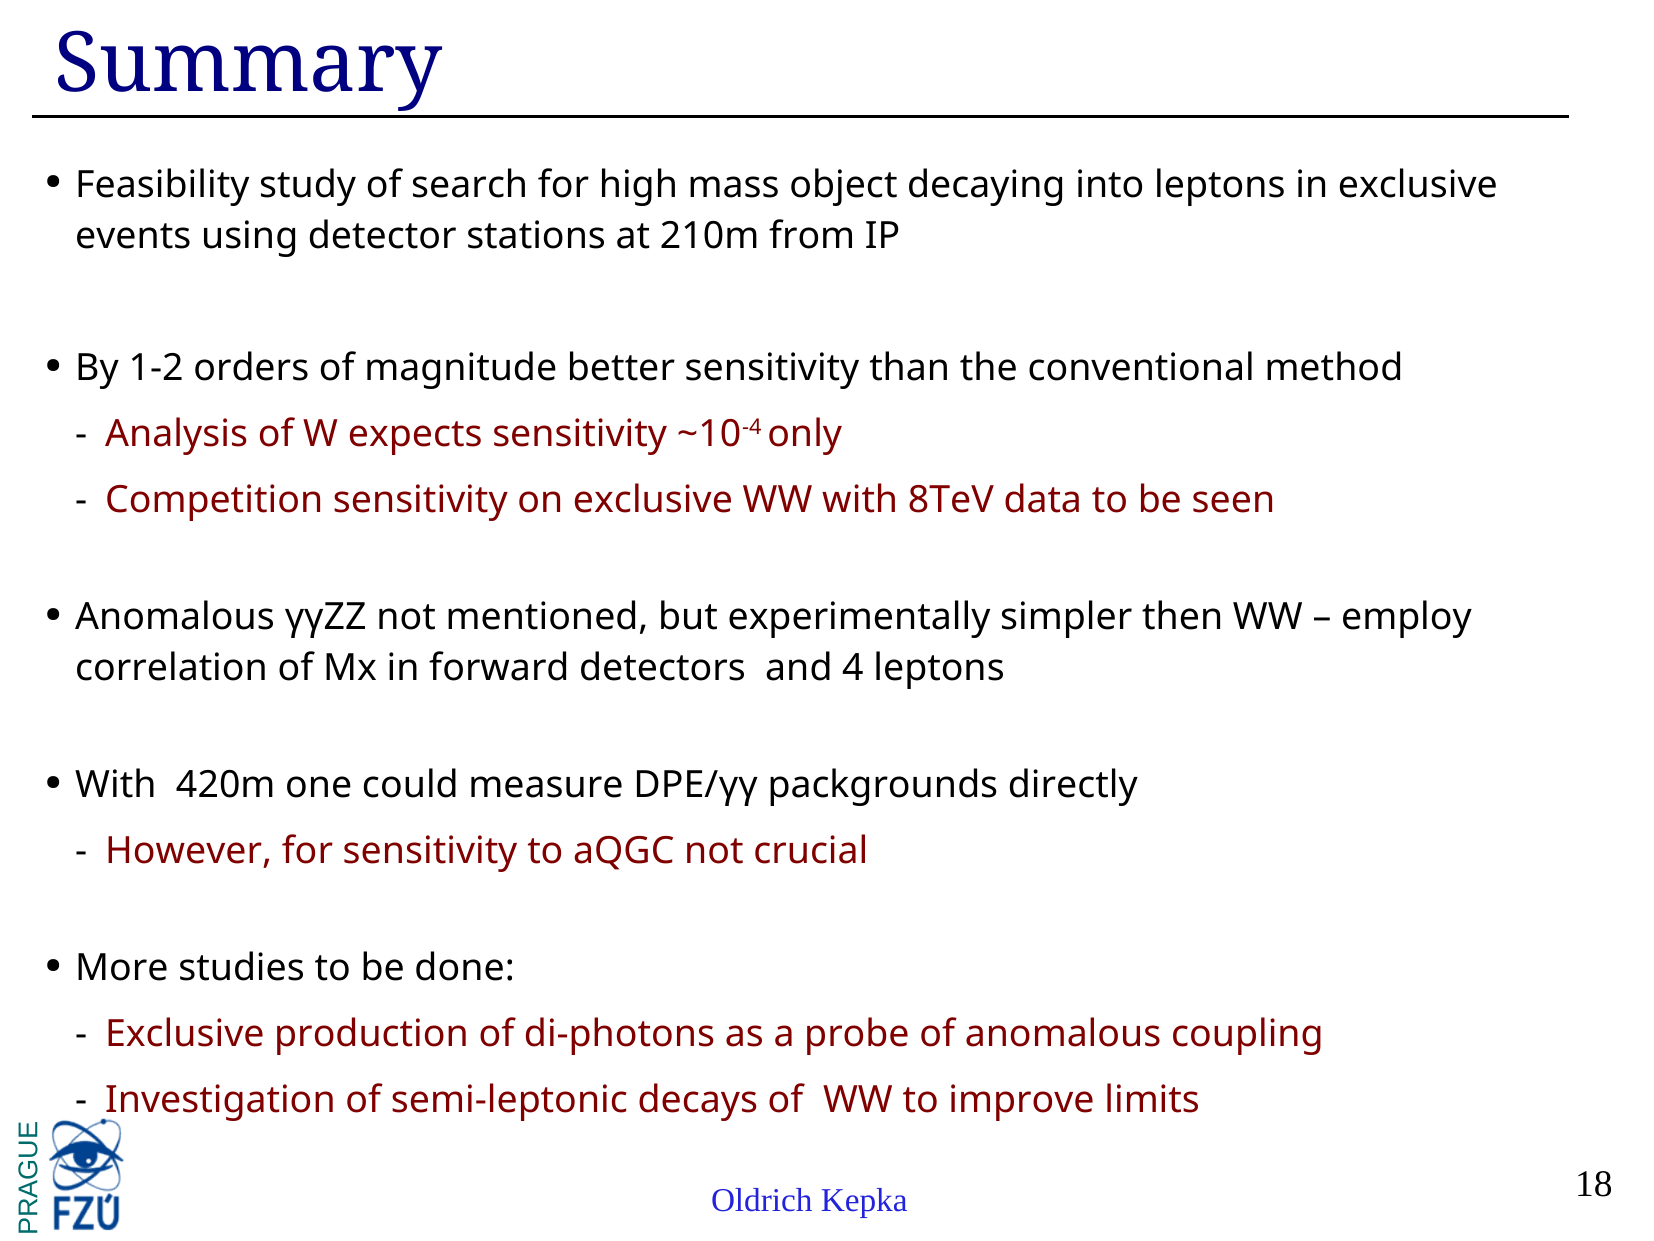

# Summary
Feasibility study of search for high mass object decaying into leptons in exclusive events using detector stations at 210m from IP
By 1-2 orders of magnitude better sensitivity than the conventional method
Analysis of W expects sensitivity ~10-4 only
Competition sensitivity on exclusive WW with 8TeV data to be seen
Anomalous γγZZ not mentioned, but experimentally simpler then WW – employ correlation of Mx in forward detectors and 4 leptons
With 420m one could measure DPE/γγ packgrounds directly
However, for sensitivity to aQGC not crucial
More studies to be done:
Exclusive production of di-photons as a probe of anomalous coupling
Investigation of semi-leptonic decays of WW to improve limits
18